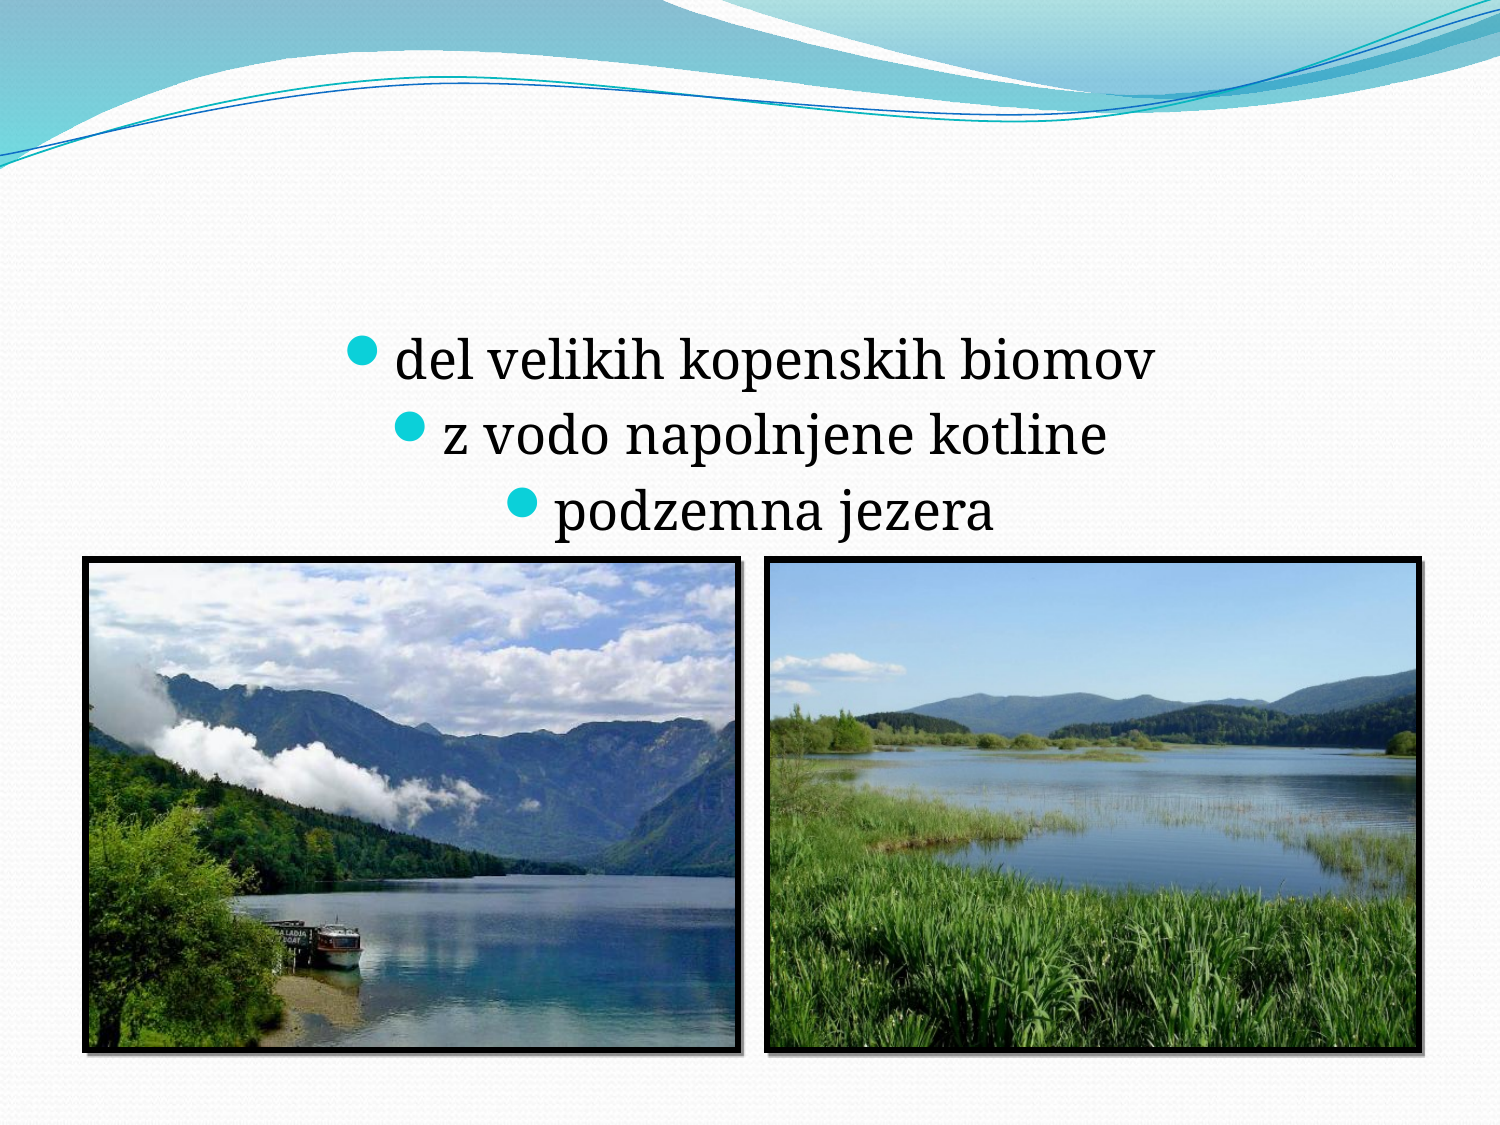

#
del velikih kopenskih biomov
z vodo napolnjene kotline
podzemna jezera